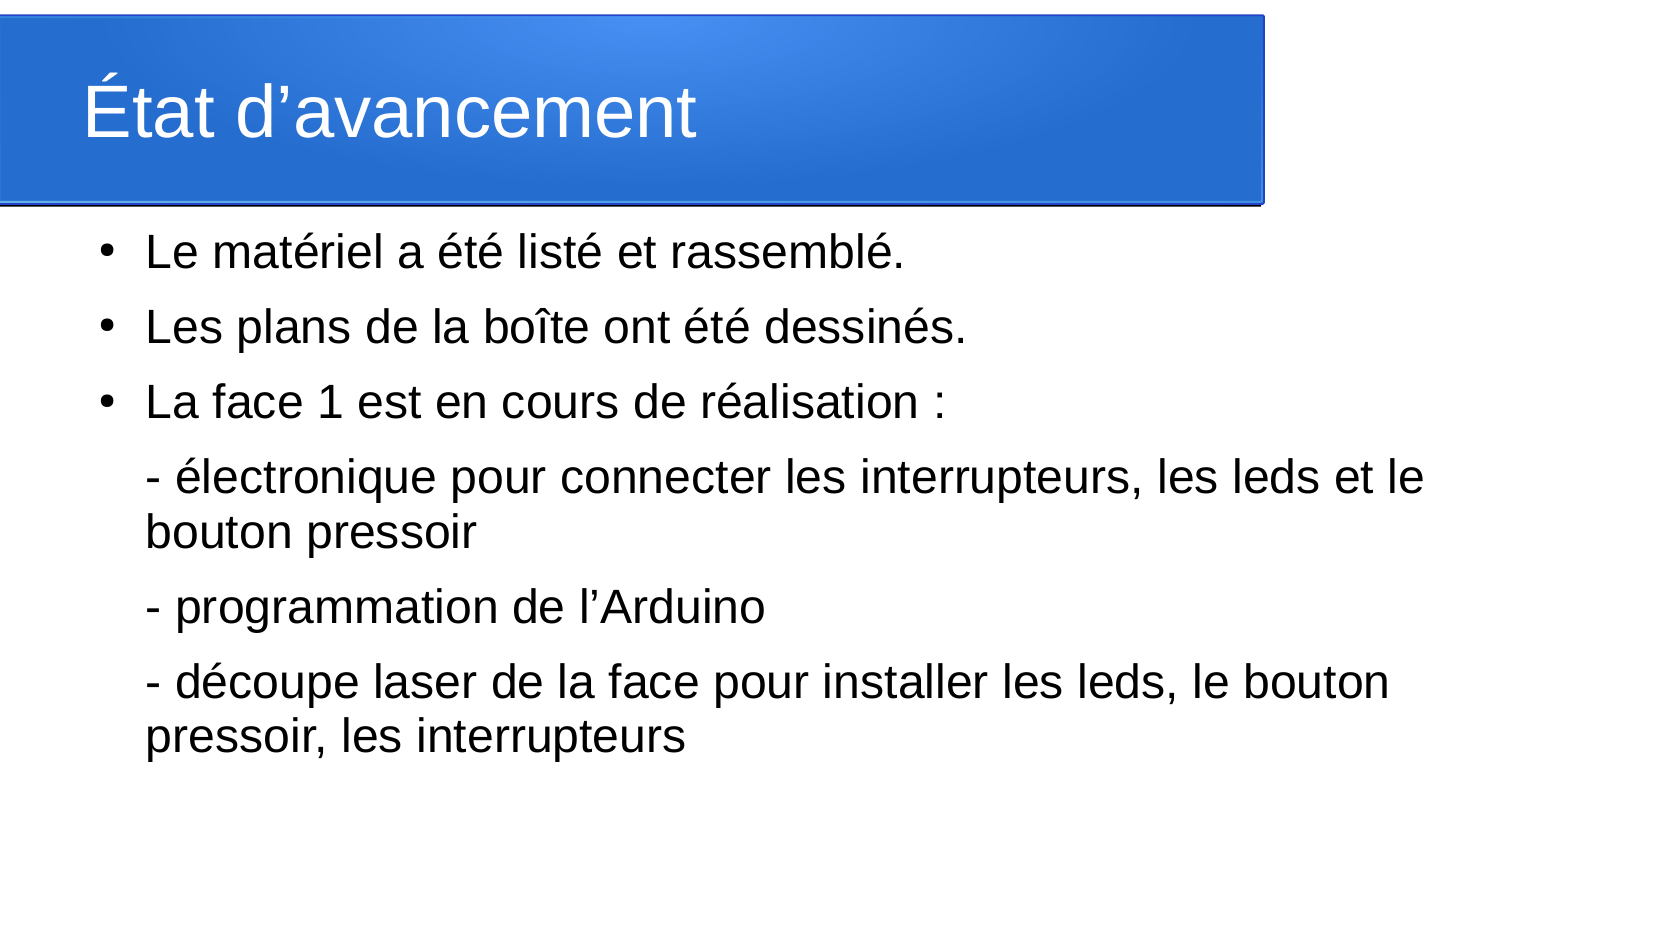

# État d’avancement
Le matériel a été listé et rassemblé.
Les plans de la boîte ont été dessinés.
La face 1 est en cours de réalisation :
- électronique pour connecter les interrupteurs, les leds et le bouton pressoir
- programmation de l’Arduino
- découpe laser de la face pour installer les leds, le bouton pressoir, les interrupteurs